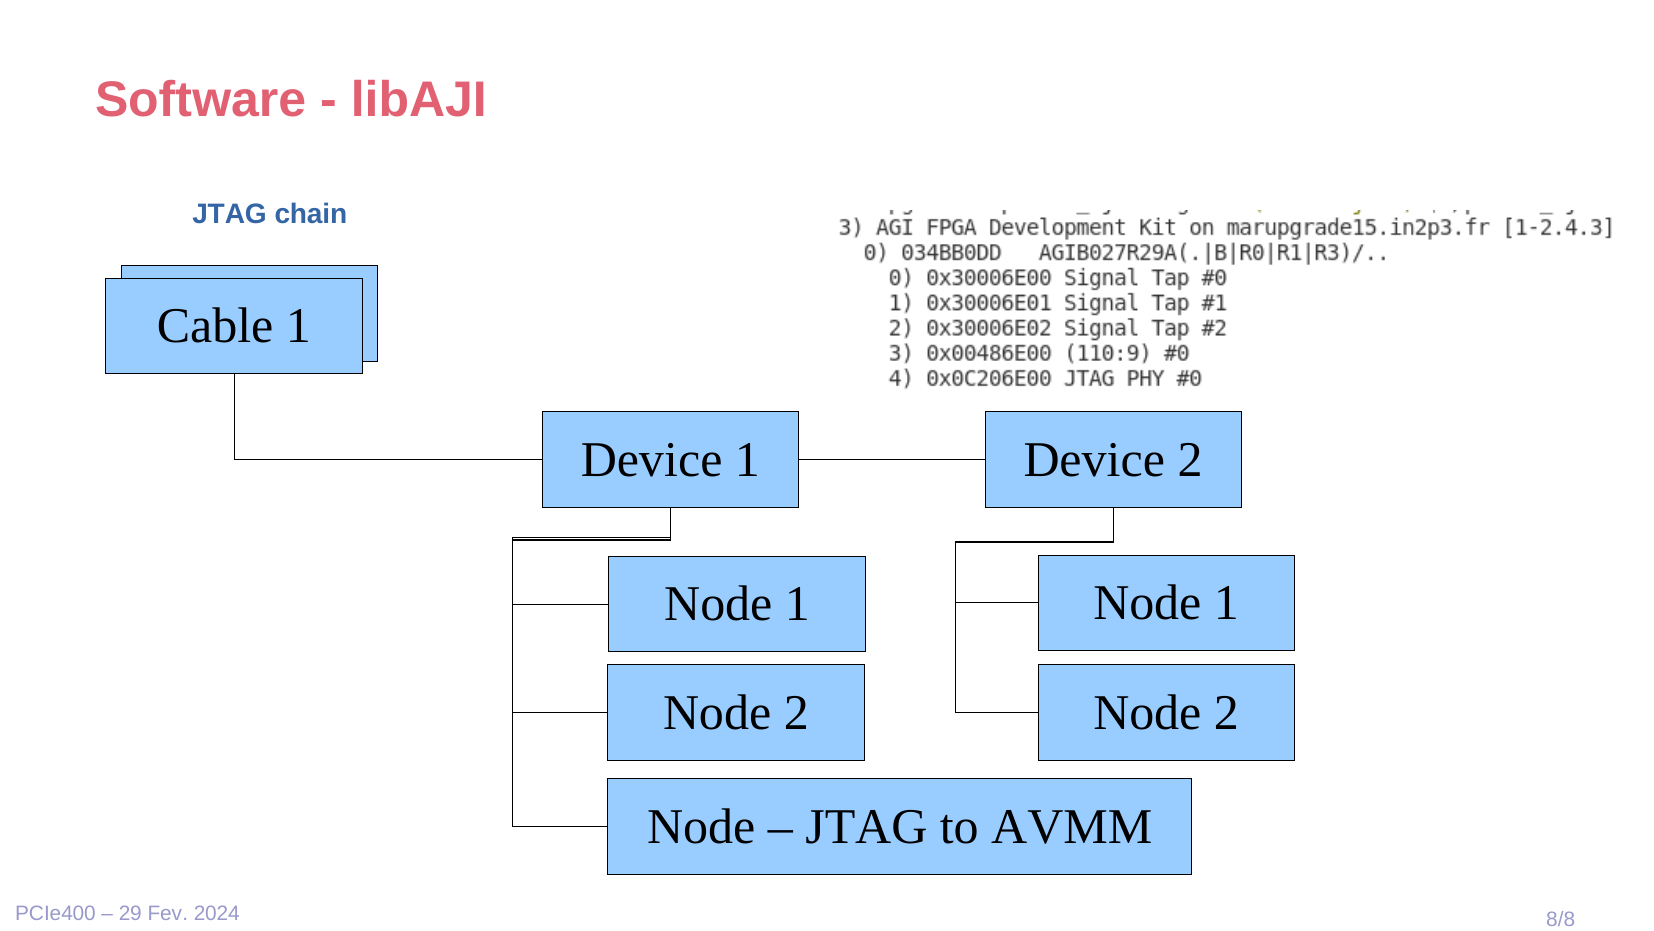

# Software - libAJI
JTAG chain
Cable 1
Cable 1
Device 1
Device 2
Node 1
Node 1
Node 2
Node 2
Node – JTAG to AVMM